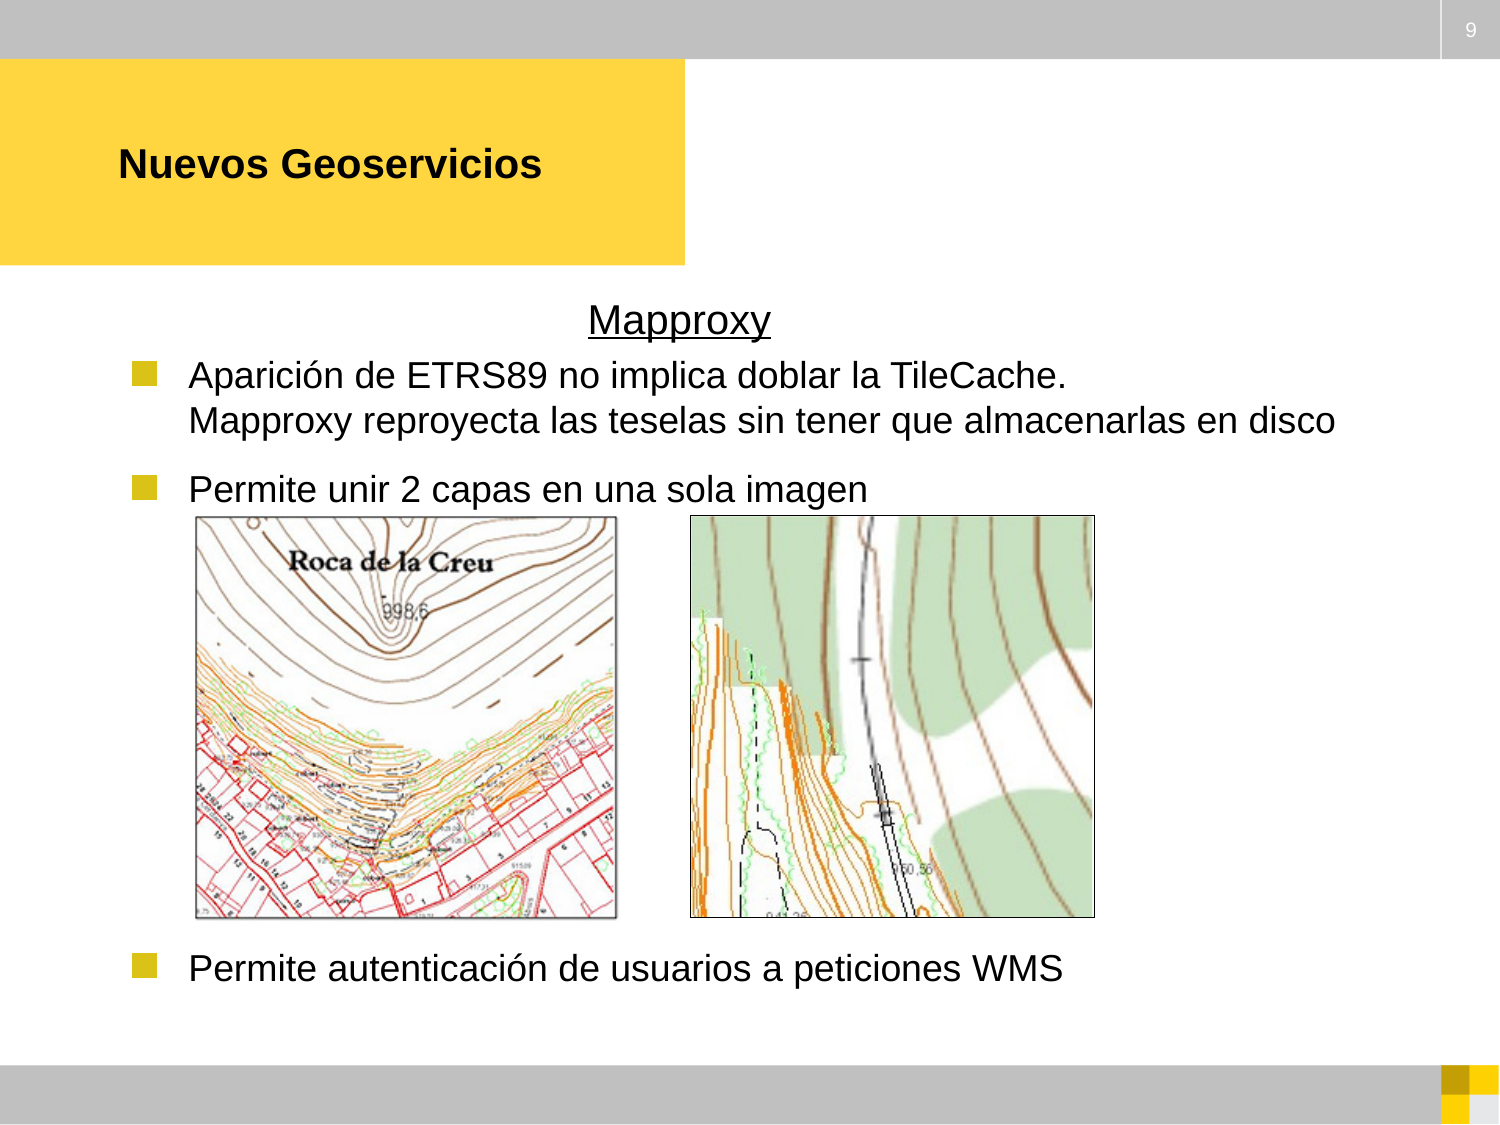

# Nuevos Geoservicios
Mapproxy
Aparición de ETRS89 no implica doblar la TileCache.
Mapproxy reproyecta las teselas sin tener que almacenarlas en disco
Permite unir 2 capas en una sola imagen
Permite autenticación de usuarios a peticiones WMS